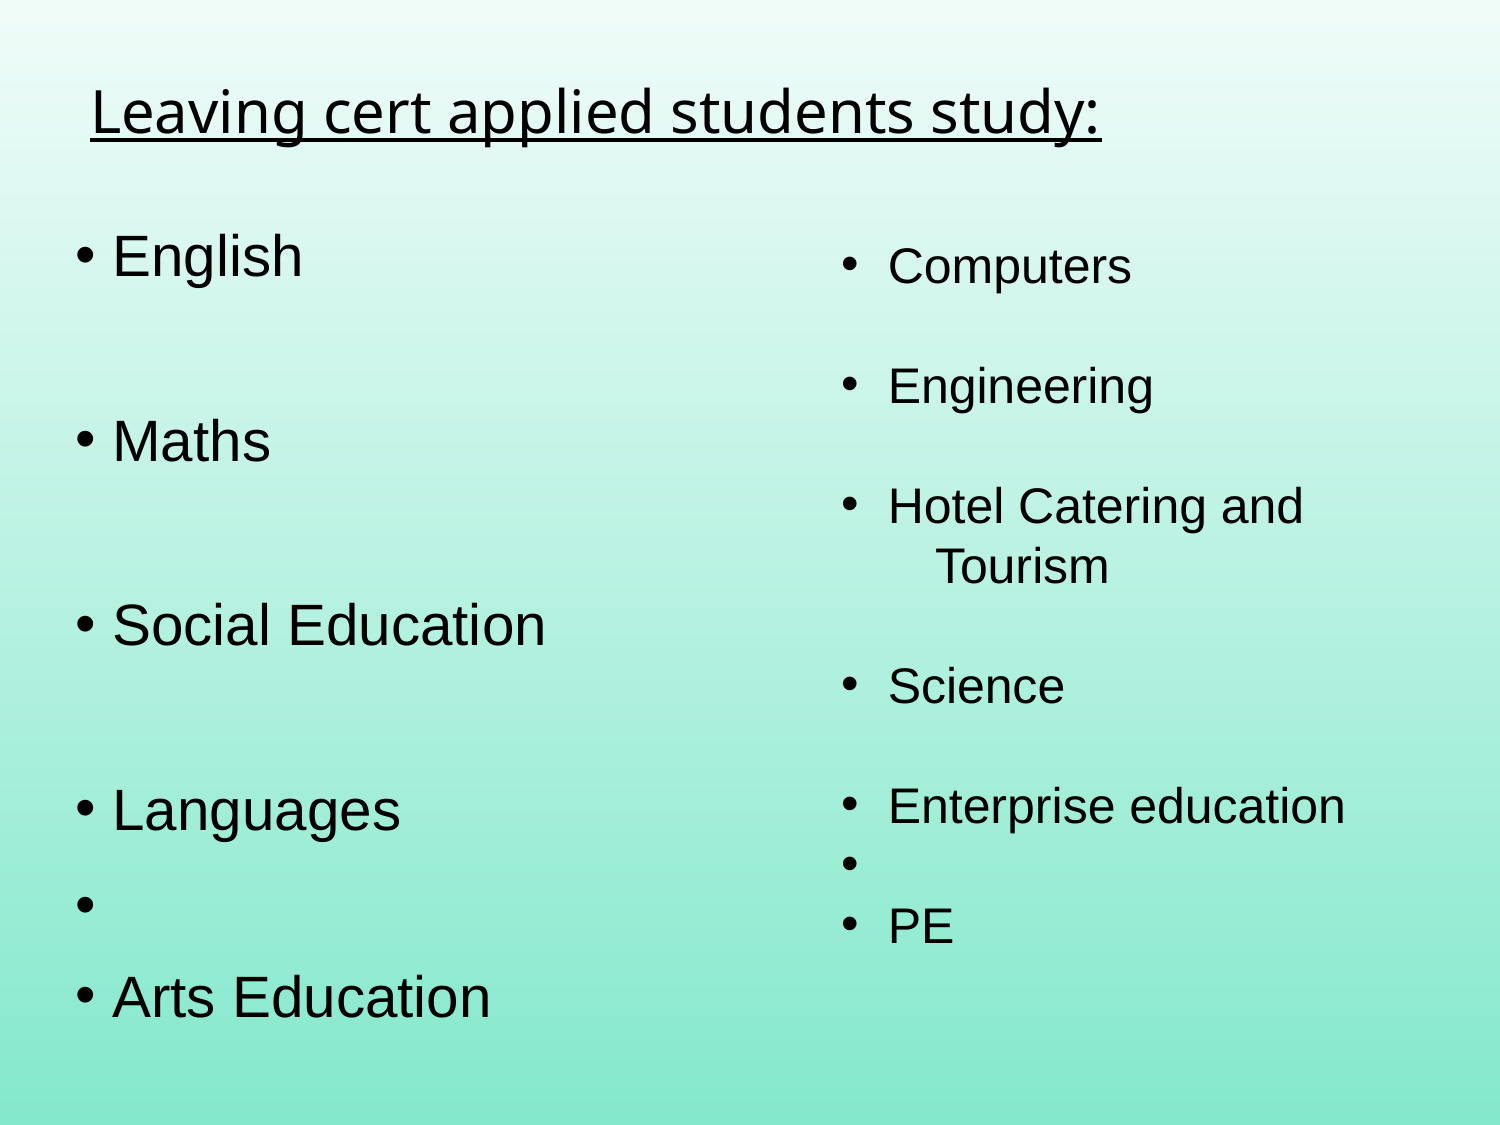

# Leaving cert applied students study:
English
Maths
Social Education
Languages
Arts Education
Computers
Engineering
Hotel Catering and Tourism
Science
Enterprise education
PE